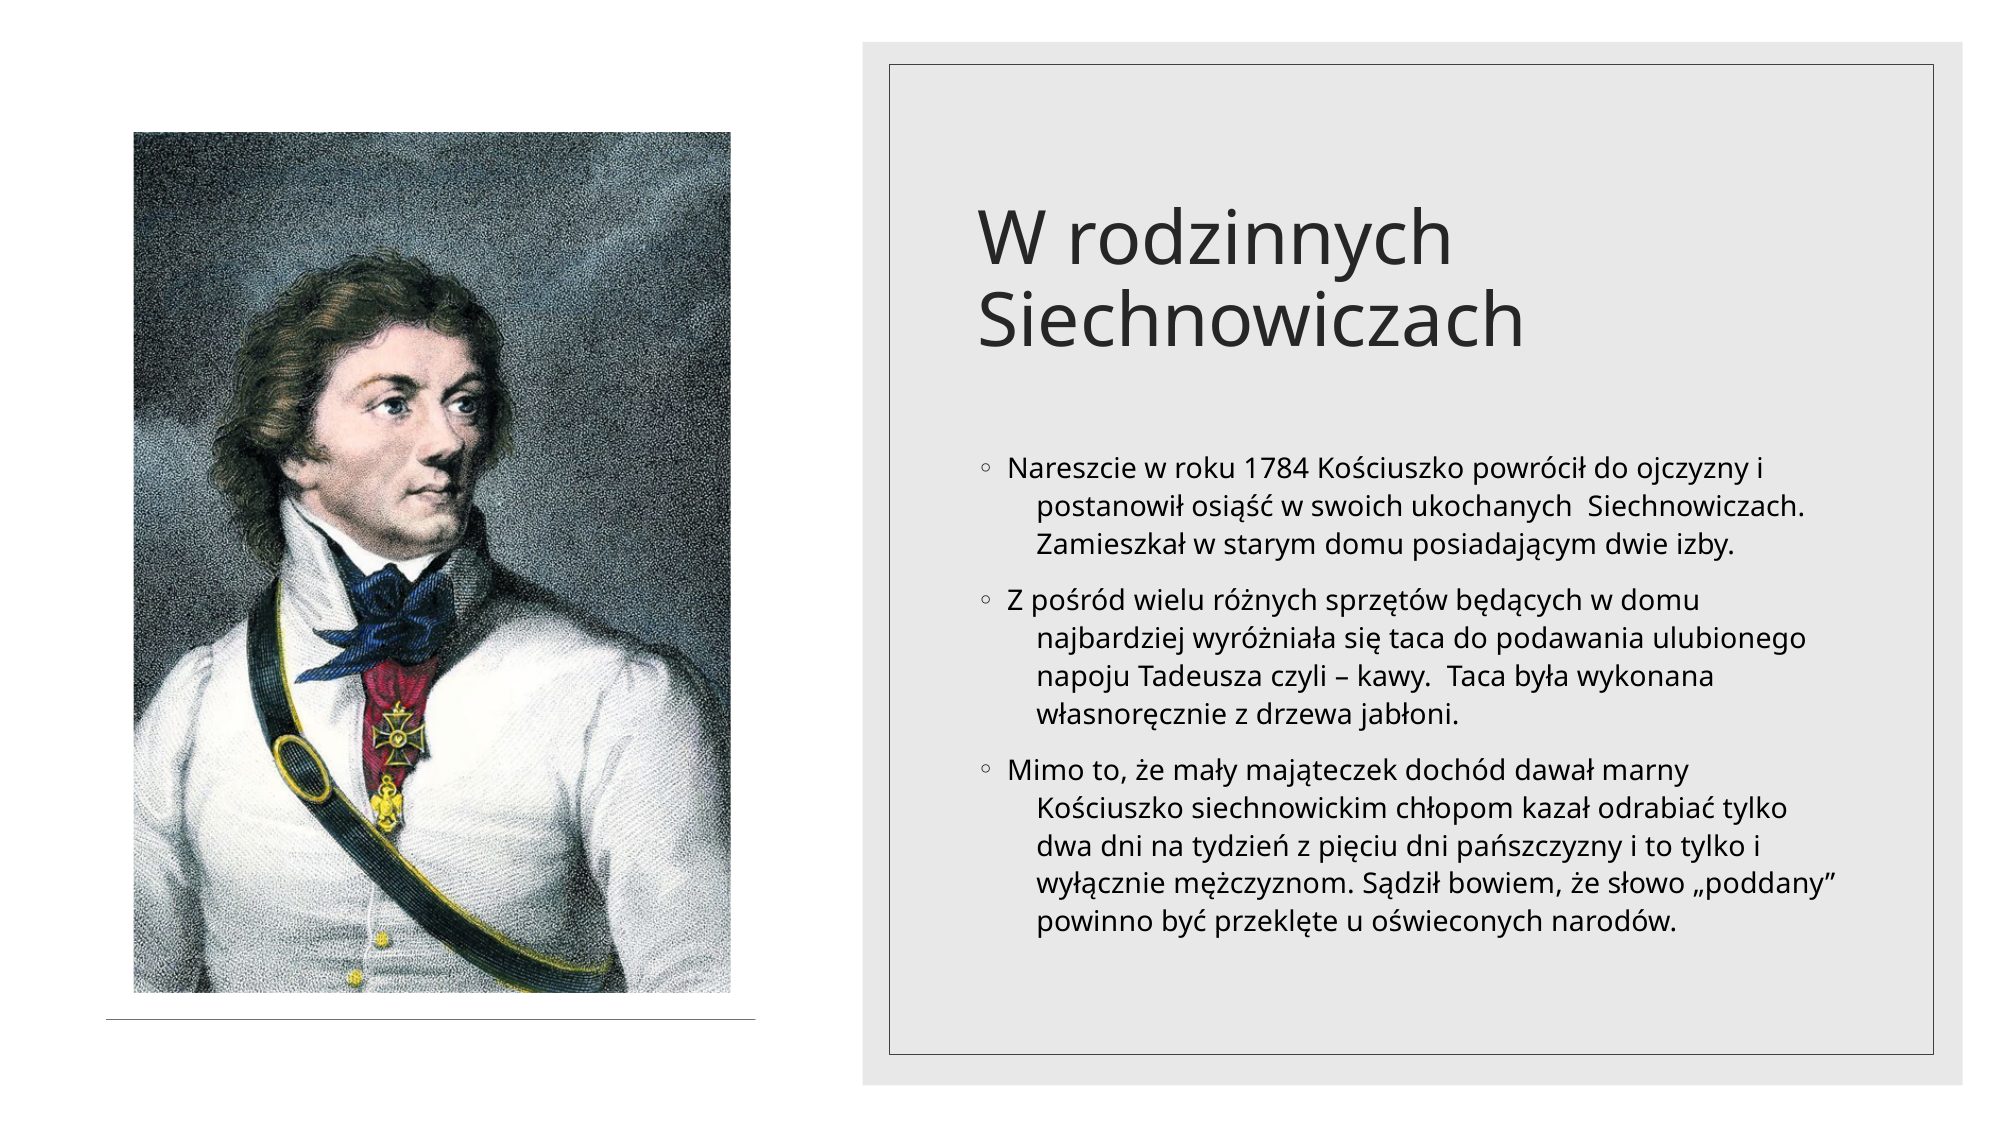

# W rodzinnych Siechnowiczach
Nareszcie w roku 1784 Kościuszko powrócił do ojczyzny i postanowił osiąść w swoich ukochanych Siechnowiczach. Zamieszkał w starym domu posiadającym dwie izby.
Z pośród wielu różnych sprzętów będących w domu najbardziej wyróżniała się taca do podawania ulubionego napoju Tadeusza czyli – kawy. Taca była wykonana własnoręcznie z drzewa jabłoni.
Mimo to, że mały mająteczek dochód dawał marny Kościuszko siechnowickim chłopom kazał odrabiać tylko dwa dni na tydzień z pięciu dni pańszczyzny i to tylko i wyłącznie mężczyznom. Sądził bowiem, że słowo „poddany” powinno być przeklęte u oświeconych narodów.